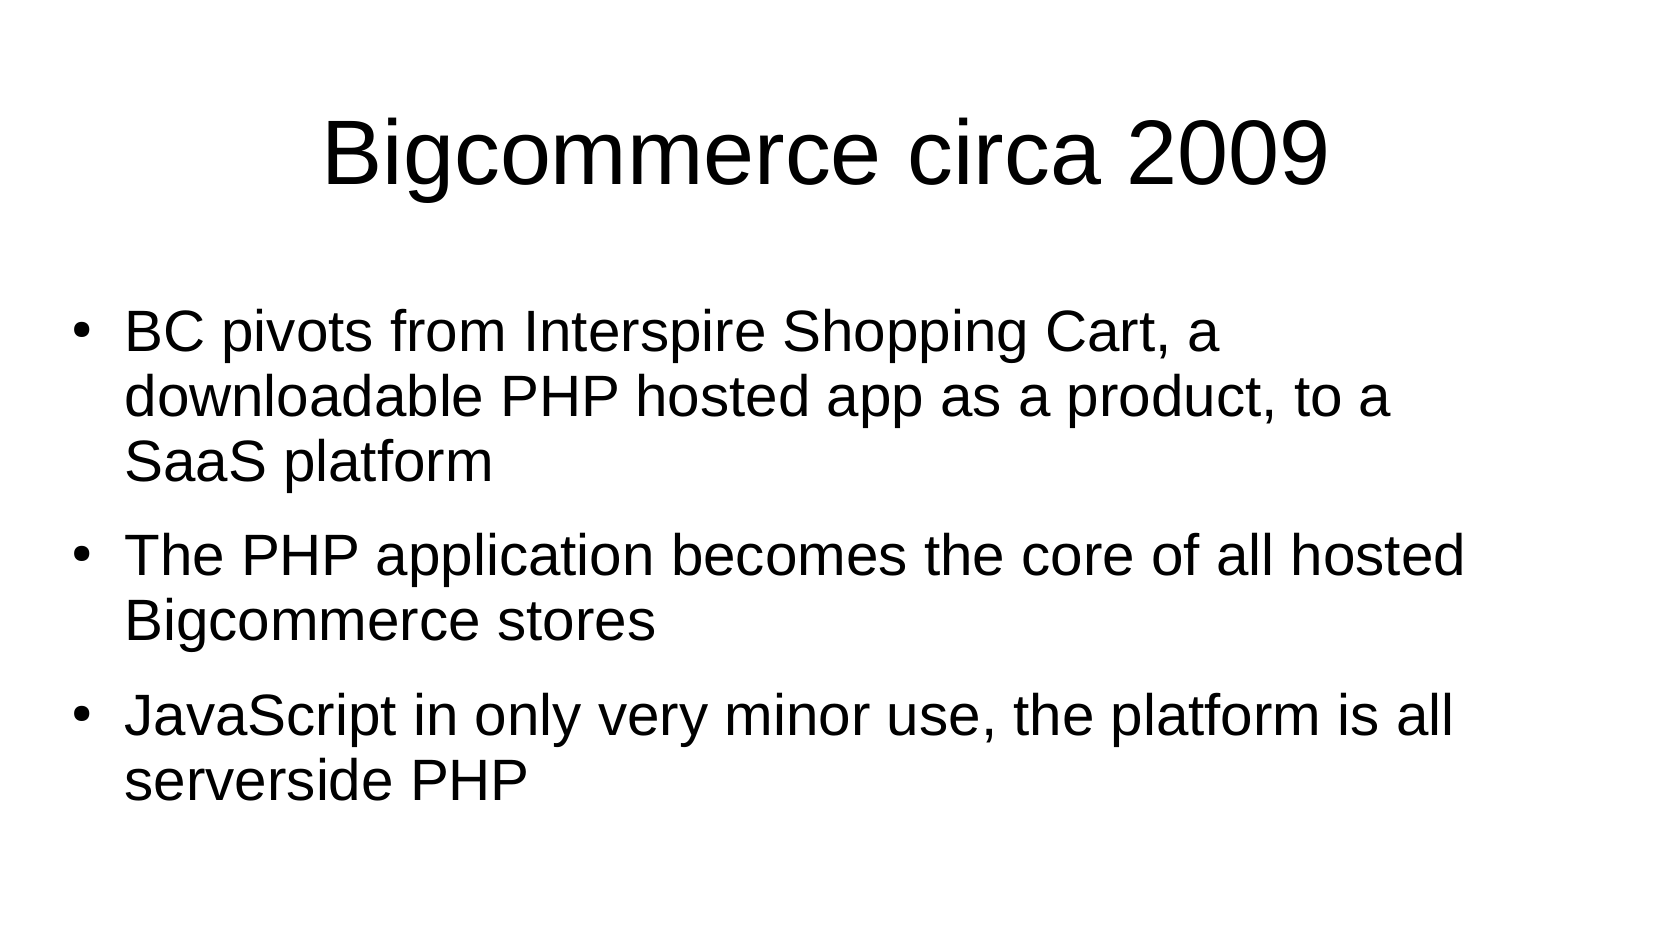

# Bigcommerce circa 2009
BC pivots from Interspire Shopping Cart, a downloadable PHP hosted app as a product, to a SaaS platform
The PHP application becomes the core of all hosted Bigcommerce stores
JavaScript in only very minor use, the platform is all serverside PHP